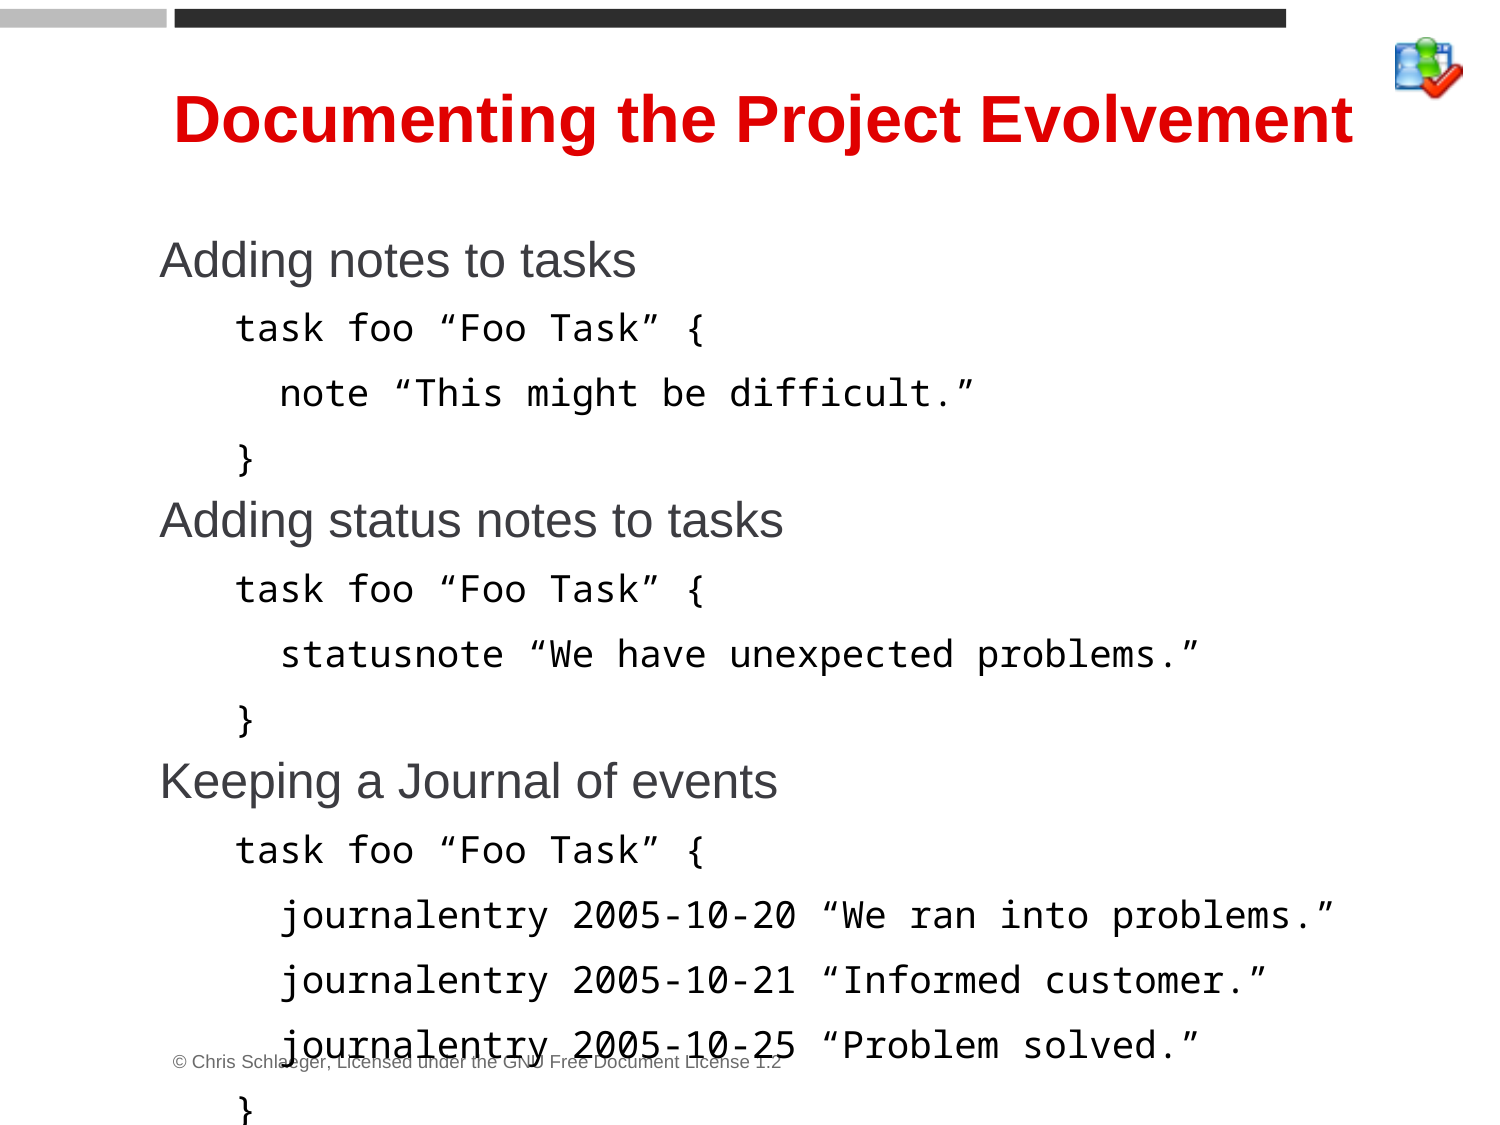

# Documenting the Project Evolvement
Adding notes to tasks
task foo “Foo Task” {
 note “This might be difficult.”
}
Adding status notes to tasks
task foo “Foo Task” {
 statusnote “We have unexpected problems.”
}
Keeping a Journal of events
task foo “Foo Task” {
 journalentry 2005-10-20 “We ran into problems.”
 journalentry 2005-10-21 “Informed customer.”
 journalentry 2005-10-25 “Problem solved.”
}